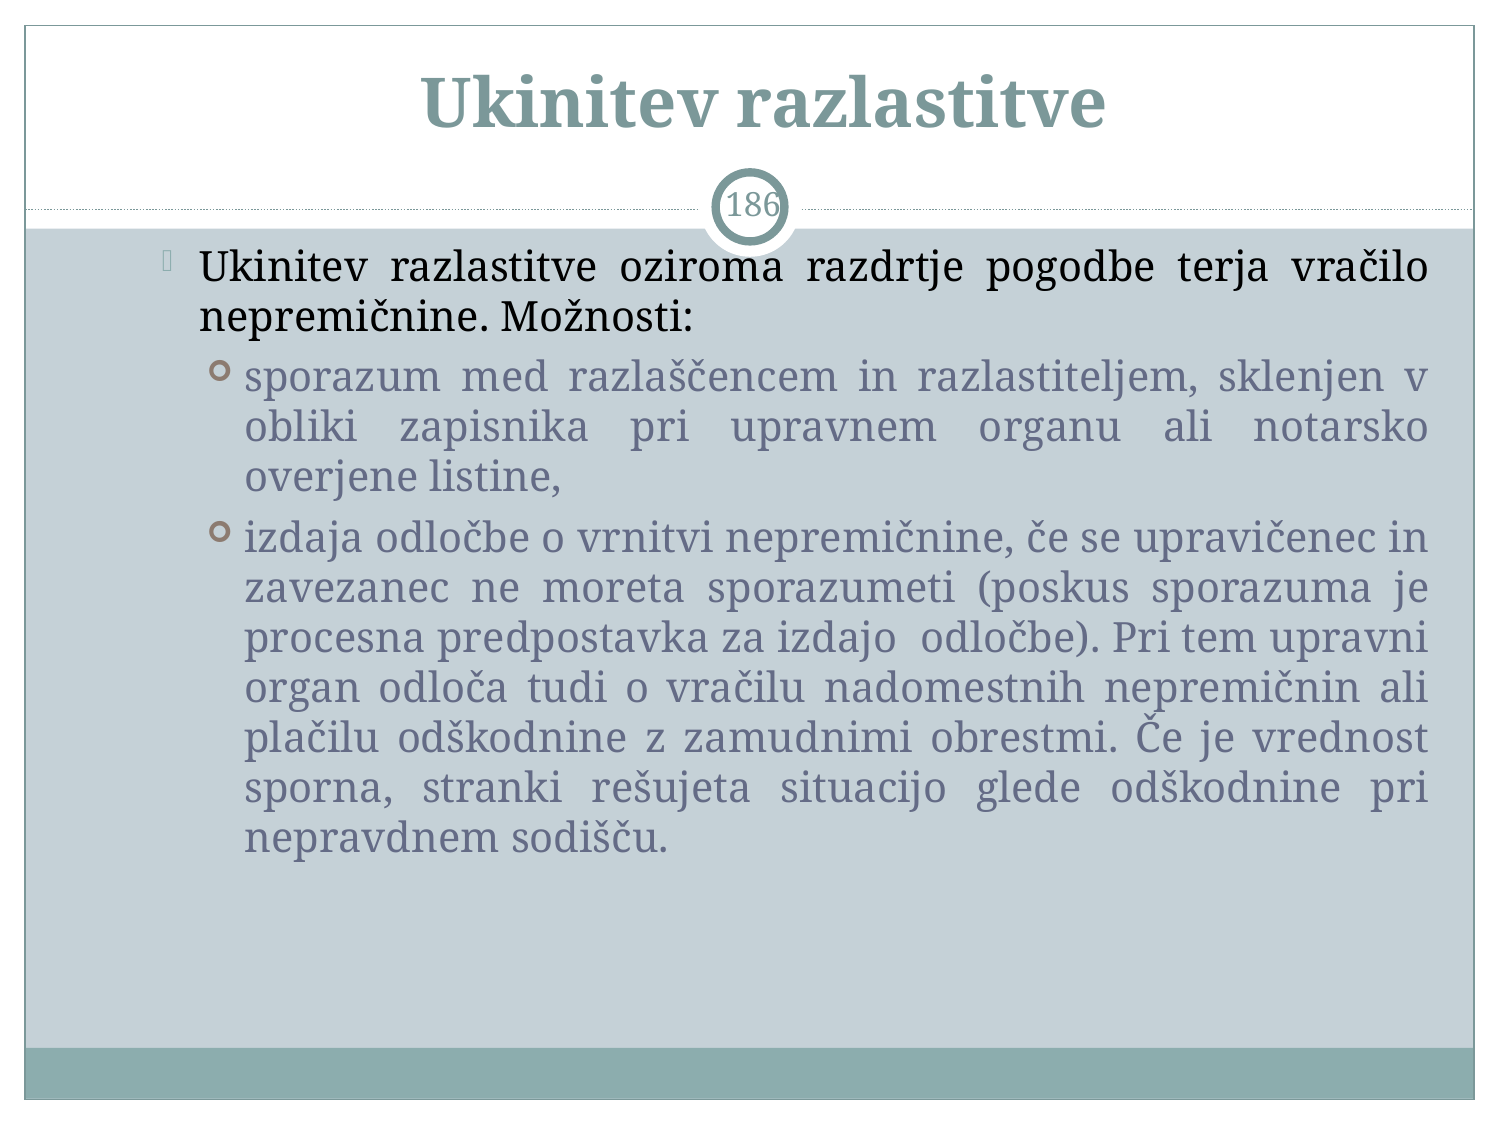

# Ukinitev razlastitve
Ukinitev razlastitve oziroma razdrtje pogodbe terja vračilo nepremičnine. Možnosti:
sporazum med razlaščencem in razlastiteljem, sklenjen v obliki zapisnika pri upravnem organu ali notarsko overjene listine,
izdaja odločbe o vrnitvi nepremičnine, če se upravičenec in zavezanec ne moreta sporazumeti (poskus sporazuma je procesna predpostavka za izdajo odločbe). Pri tem upravni organ odloča tudi o vračilu nadomestnih nepremičnin ali plačilu odškodnine z zamudnimi obrestmi. Če je vrednost sporna, stranki rešujeta situacijo glede odškodnine pri nepravdnem sodišču.